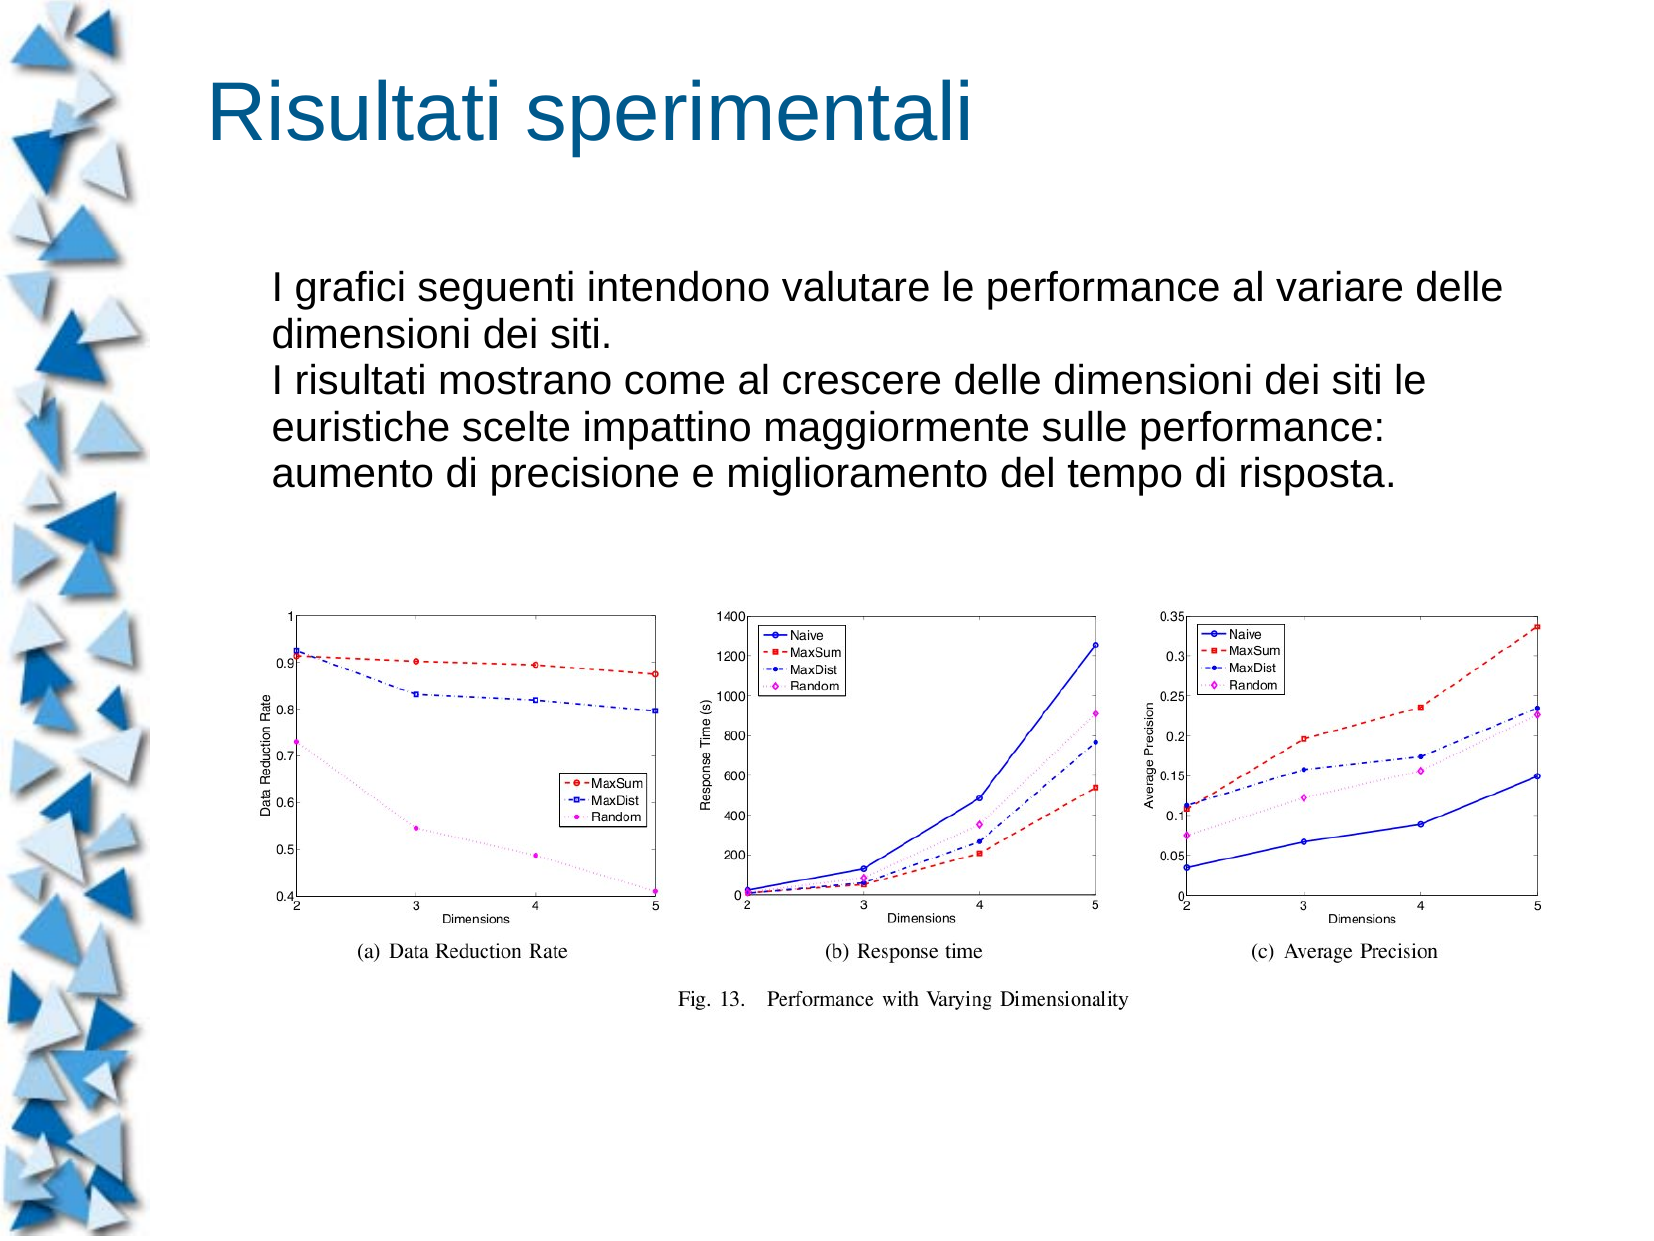

# Risultati sperimentali
I grafici seguenti intendono valutare le performance al variare delle dimensioni dei siti.
I risultati mostrano come al crescere delle dimensioni dei siti le euristiche scelte impattino maggiormente sulle performance: aumento di precisione e miglioramento del tempo di risposta.